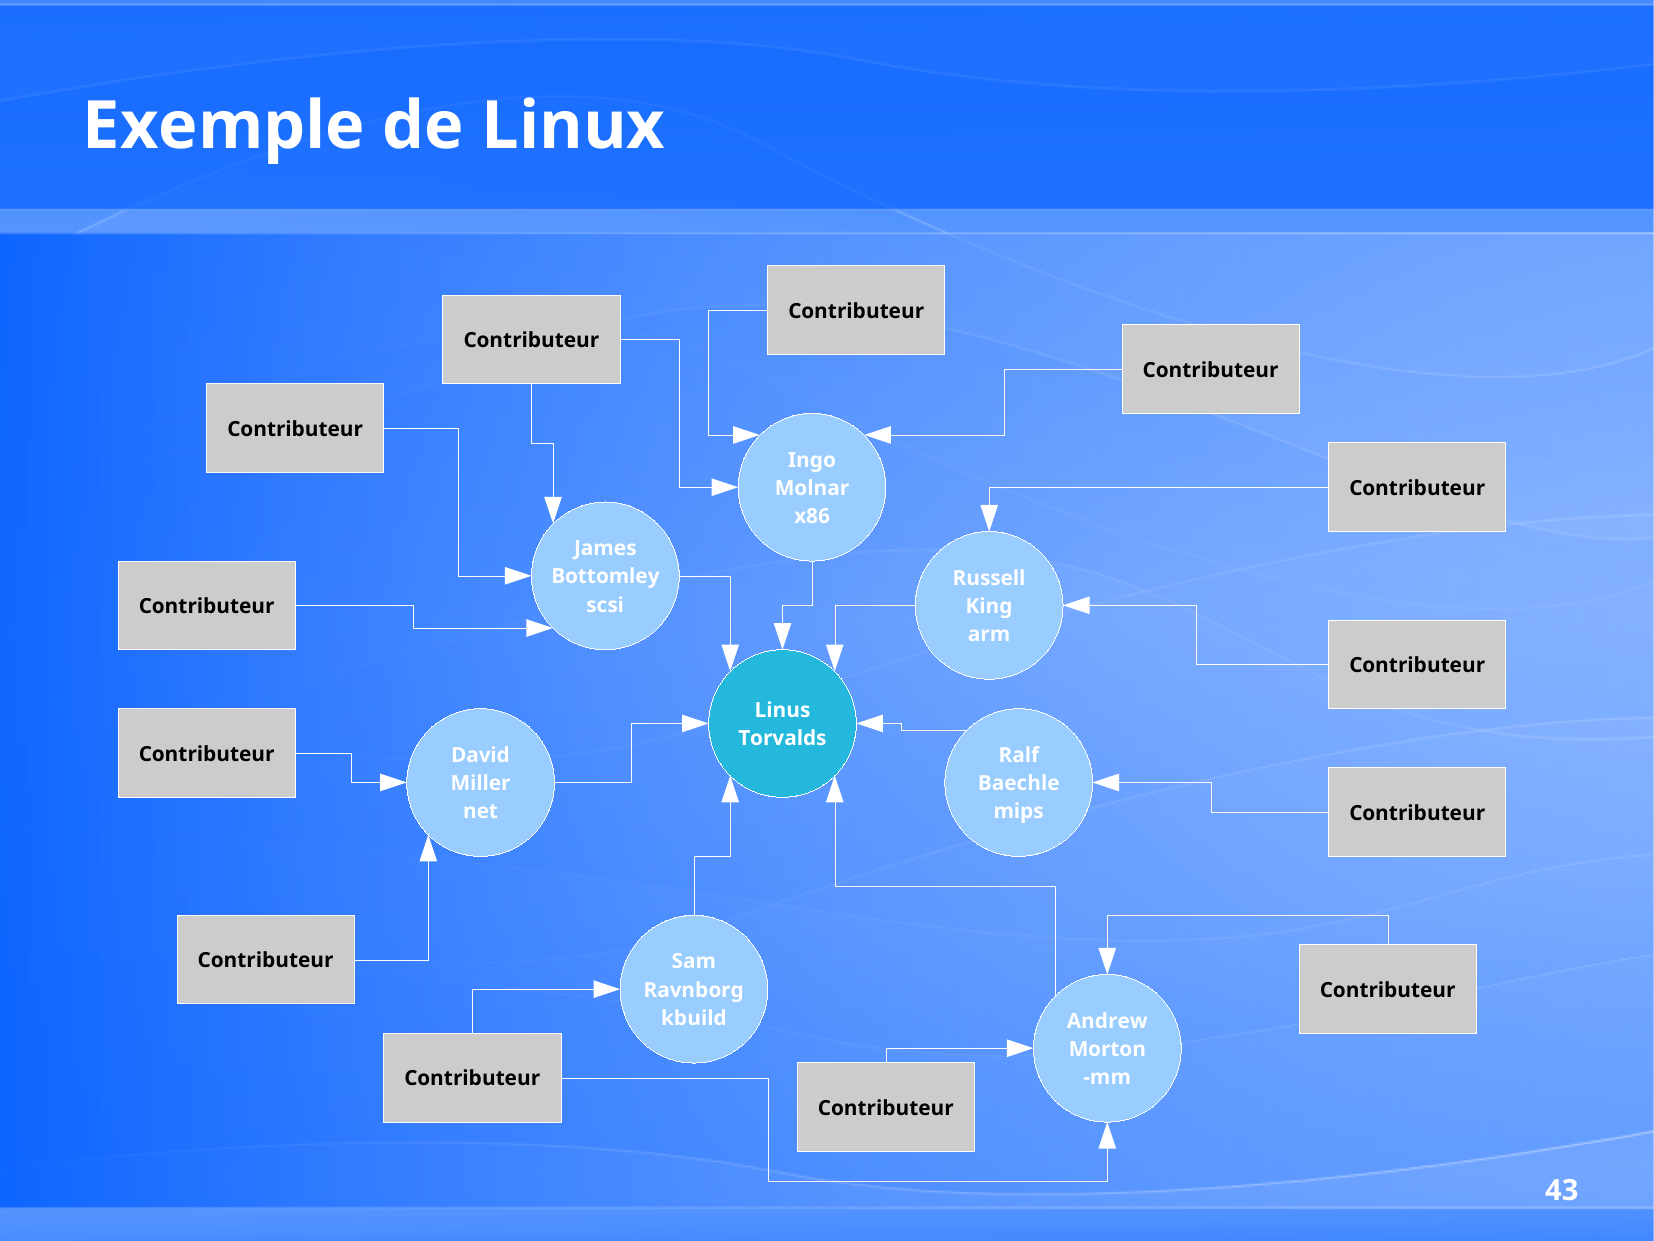

# Exemple de Linux
Contributeur
Contributeur
Contributeur
Contributeur
Ingo
Molnar
x86
Contributeur
James
Bottomley
scsi
Russell
King
arm
Contributeur
Contributeur
Linus
Torvalds
Contributeur
David
Miller
net
Ralf
Baechle
mips
Contributeur
Contributeur
Sam
Ravnborg
kbuild
Contributeur
Andrew
Morton
-mm
Contributeur
Contributeur
43